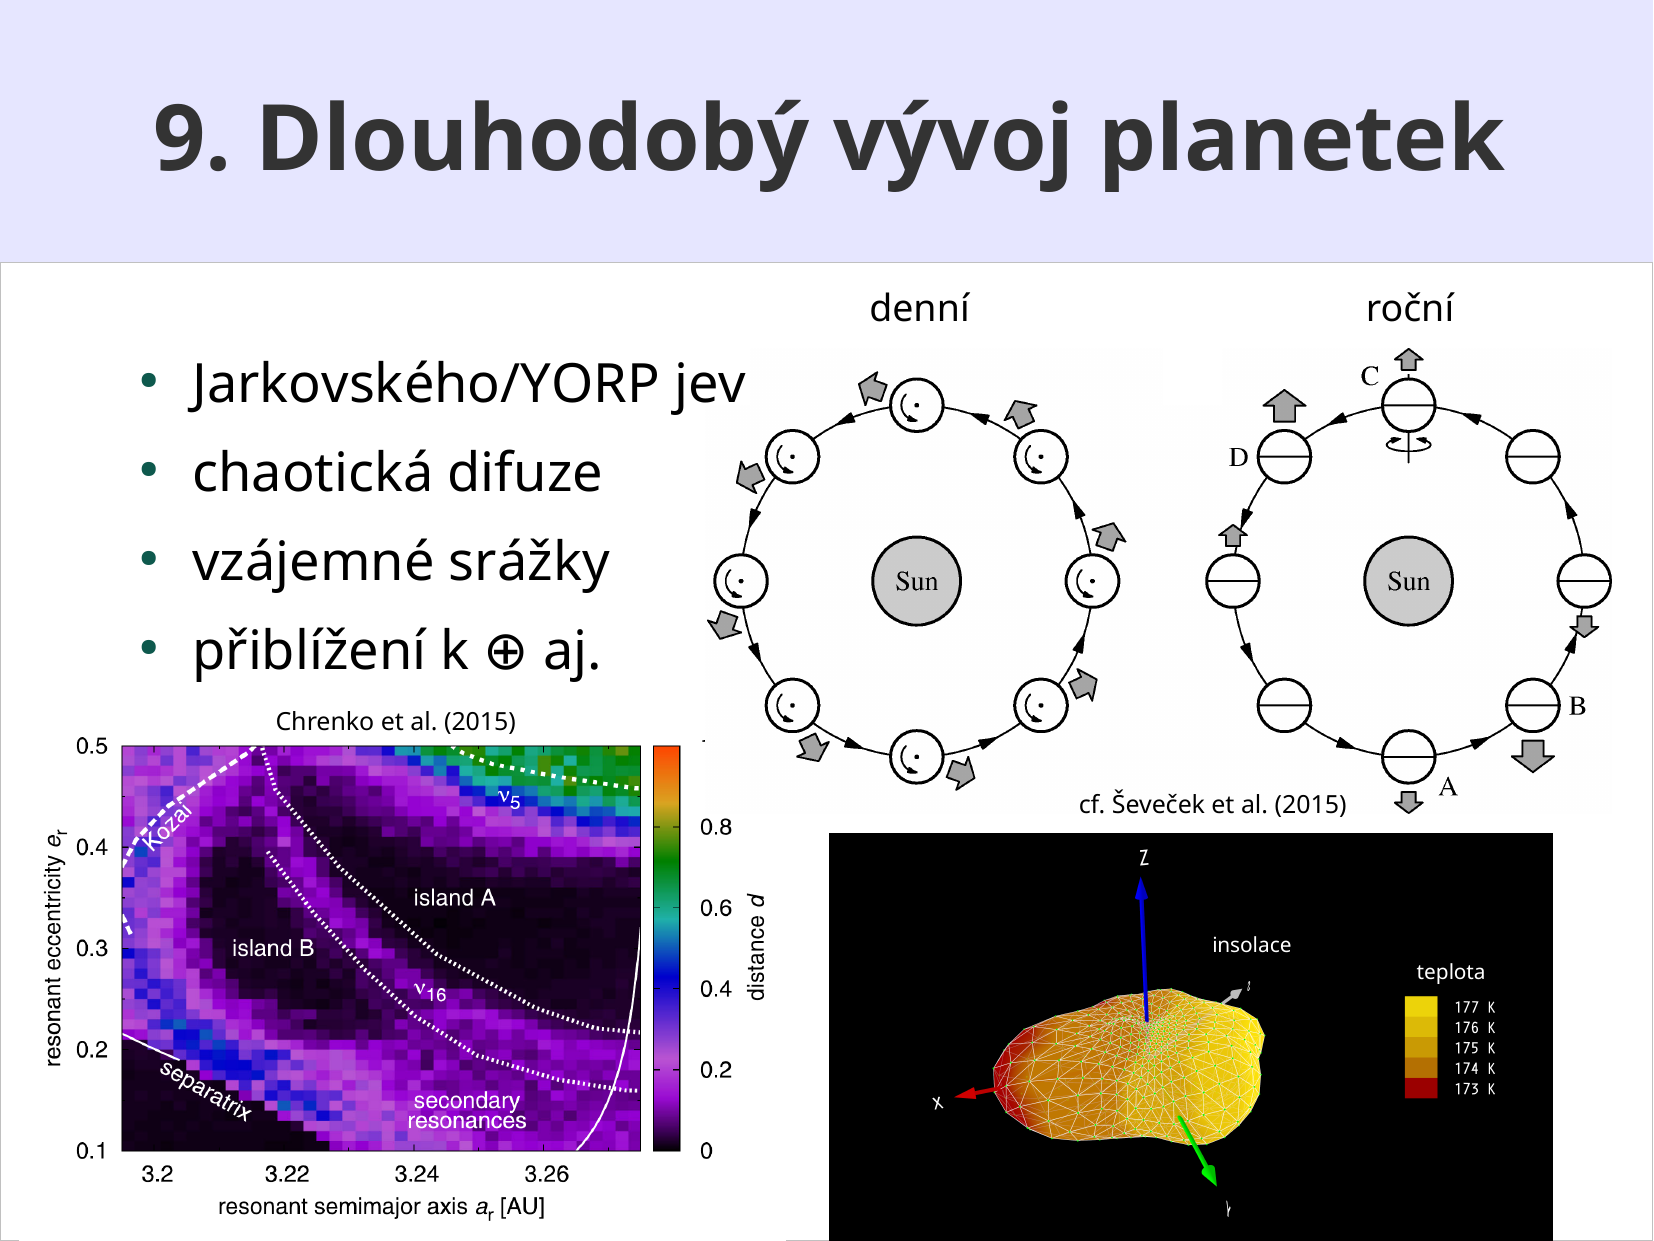

# 9. Dlouhodobý vývoj planetek
roční
denní
Jarkovského/YORP jev
chaotická difuze
vzájemné srážky
přiblížení k ⊕ aj.
Chrenko et al. (2015)
cf. Ševeček et al. (2015)
insolace
teplota